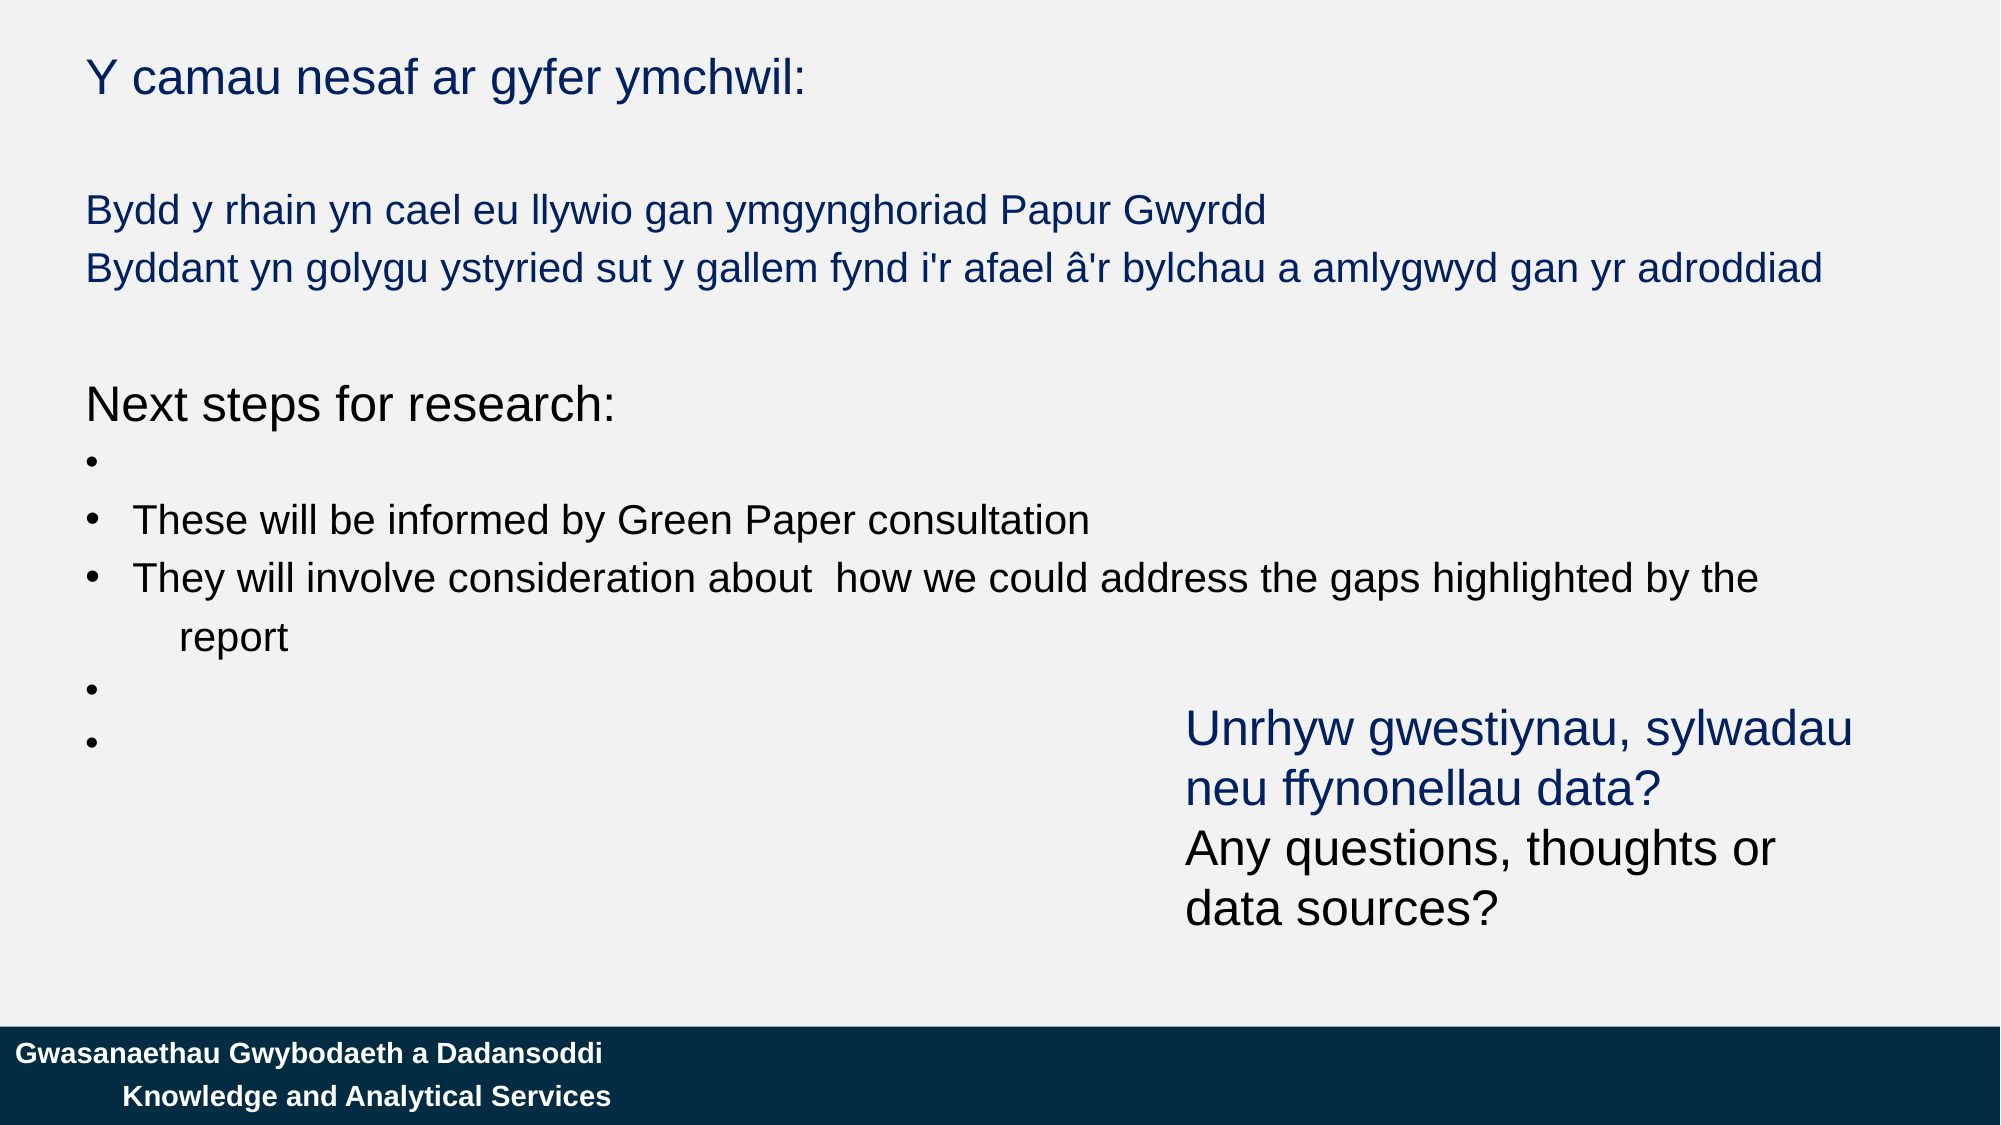

Y camau nesaf ar gyfer ymchwil:
Bydd y rhain yn cael eu llywio gan ymgynghoriad Papur Gwyrdd
Byddant yn golygu ystyried sut y gallem fynd i'r afael â'r bylchau a amlygwyd gan yr adroddiad
Next steps for research:
These will be informed by Green Paper consultation
They will involve consideration about how we could address the gaps highlighted by the report
Unrhyw gwestiynau, sylwadau neu ffynonellau data?
Any questions, thoughts or data sources?
Gwasanaethau Gwybodaeth a Dadansoddi
Knowledge and Analytical Services